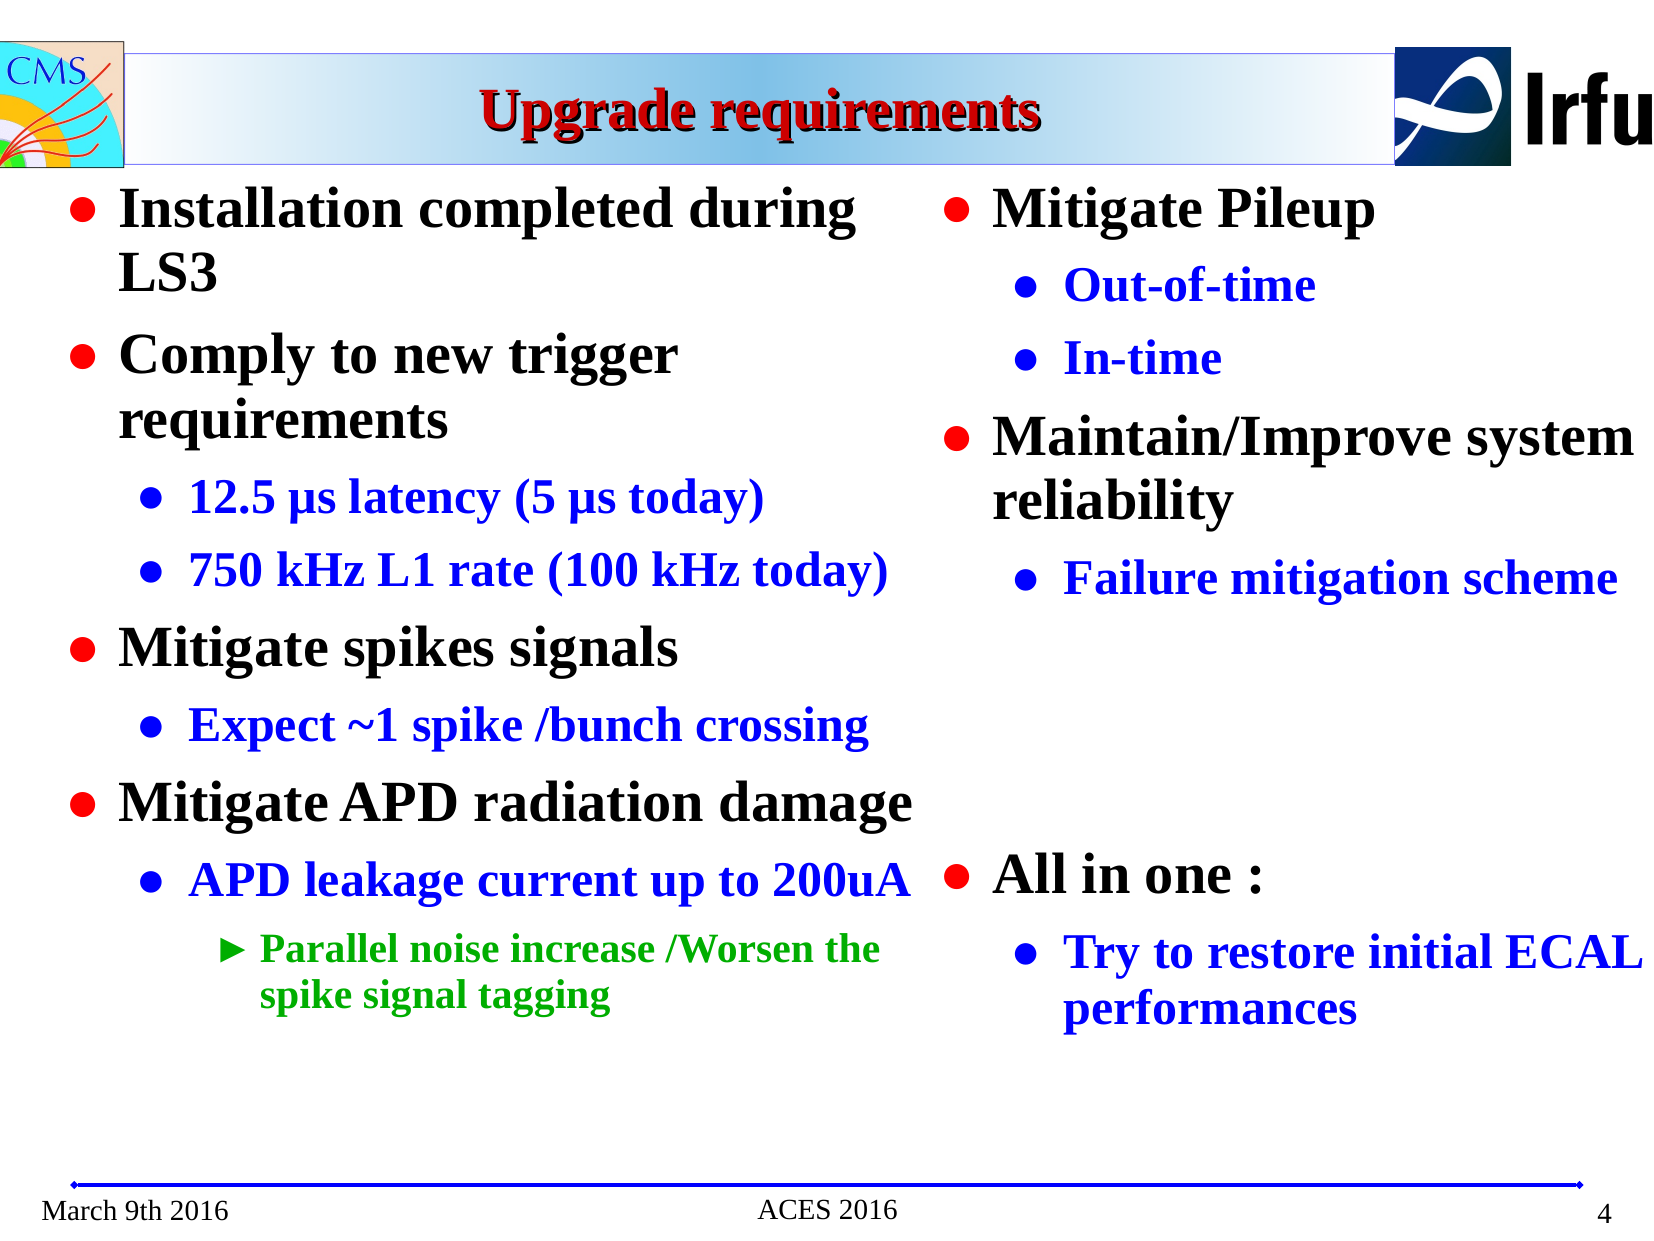

# Upgrade requirements
Installation completed during LS3
Comply to new trigger requirements
12.5 μs latency (5 μs today)
750 kHz L1 rate (100 kHz today)
Mitigate spikes signals
Expect ~1 spike /bunch crossing
Mitigate APD radiation damage
APD leakage current up to 200uA
Parallel noise increase /Worsen the spike signal tagging
Mitigate Pileup
Out-of-time
In-time
Maintain/Improve system reliability
Failure mitigation scheme
All in one :
Try to restore initial ECAL performances
ACES 2016
March 9th 2016
4